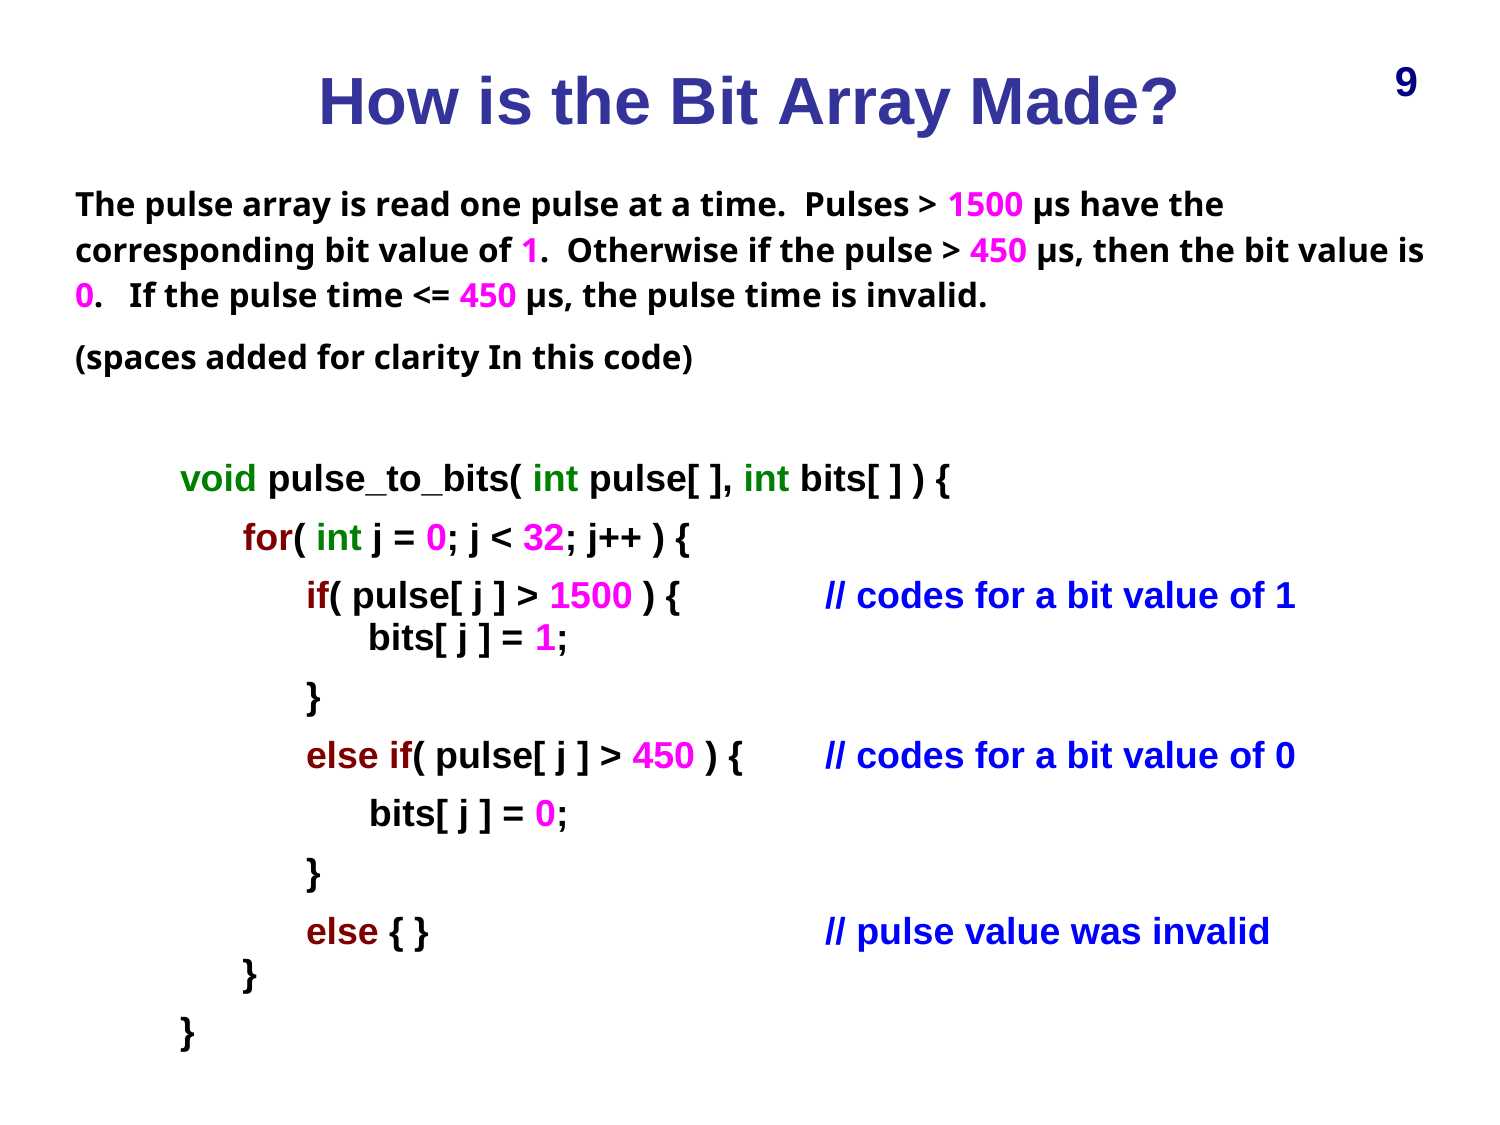

9
# How is the Bit Array Made?
The pulse array is read one pulse at a time. Pulses > 1500 μs have the corresponding bit value of 1. Otherwise if the pulse > 450 μs, then the bit value is 0. If the pulse time <= 450 μs, the pulse time is invalid.
(spaces added for clarity In this code)
 void pulse_to_bits( int pulse[ ], int bits[ ] ) {
 for( int j = 0; j < 32; j++ ) {
 if( pulse[ j ] > 1500 ) { 	// codes for a bit value of 1 bits[ j ] = 1;
 }
 else if( pulse[ j ] > 450 ) { 	// codes for a bit value of 0
 bits[ j ] = 0;
 }
 else { } 			// pulse value was invalid }
 }